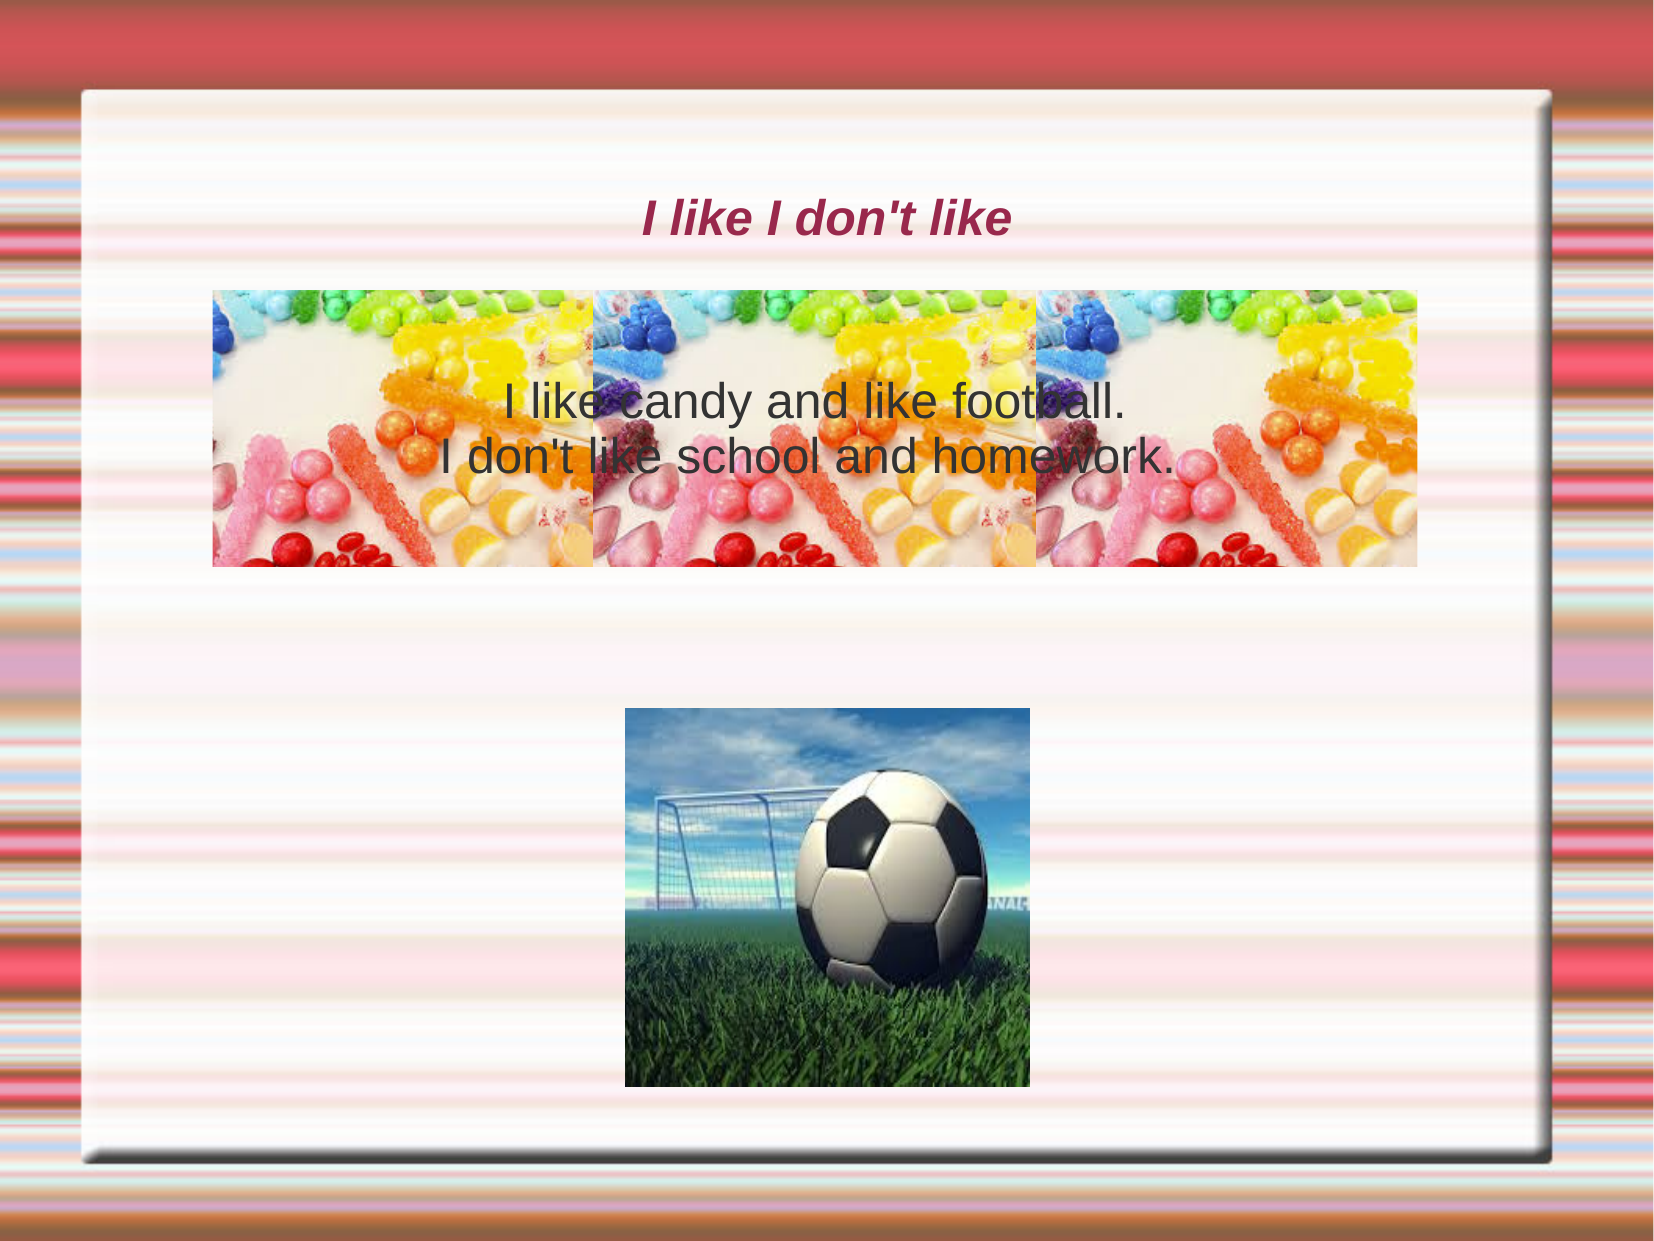

# I like I don't like
I like candy and like football.
I don't like school and homework.